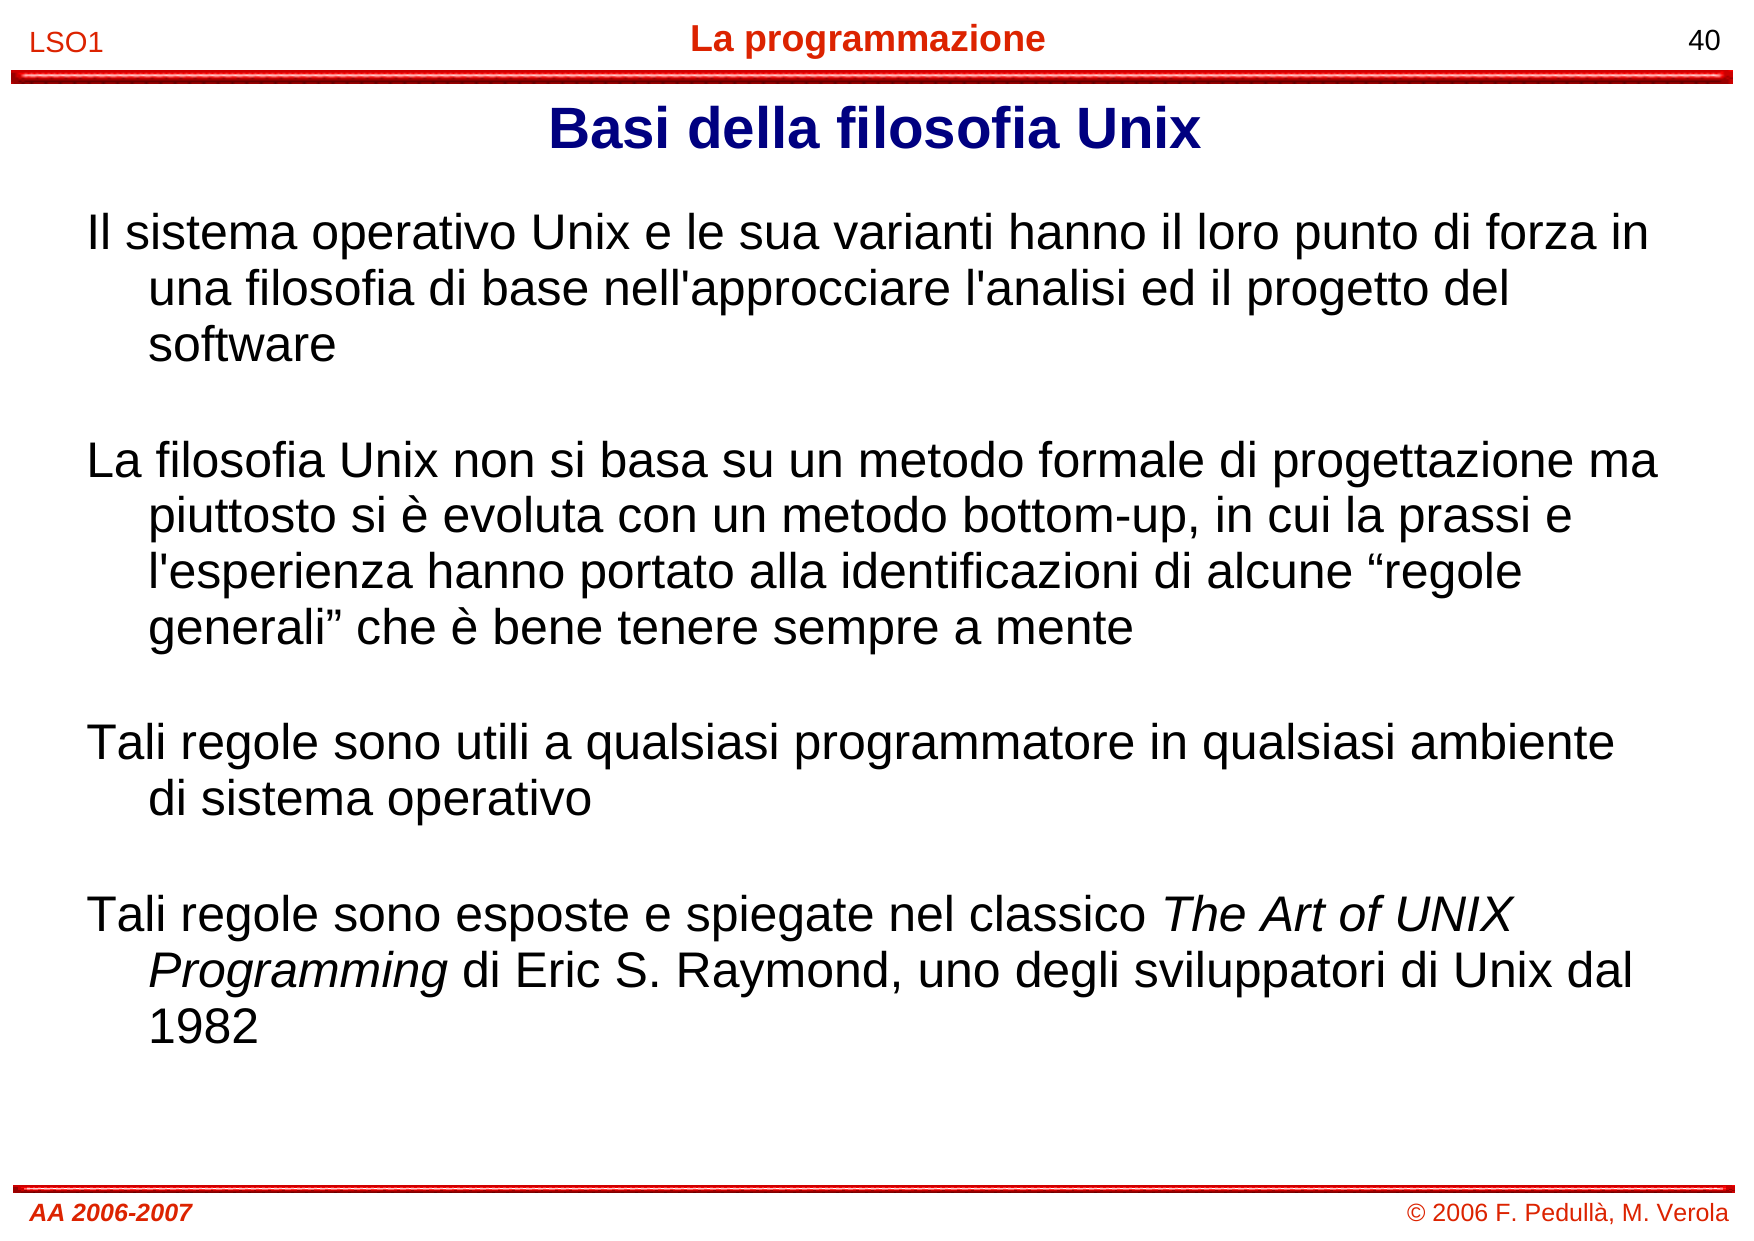

Basi della filosofia Unix
# Il sistema operativo Unix e le sua varianti hanno il loro punto di forza in una filosofia di base nell'approcciare l'analisi ed il progetto del software
La filosofia Unix non si basa su un metodo formale di progettazione ma piuttosto si è evoluta con un metodo bottom-up, in cui la prassi e l'esperienza hanno portato alla identificazioni di alcune “regole generali” che è bene tenere sempre a mente
Tali regole sono utili a qualsiasi programmatore in qualsiasi ambiente di sistema operativo
Tali regole sono esposte e spiegate nel classico The Art of UNIX Programming di Eric S. Raymond, uno degli sviluppatori di Unix dal 1982